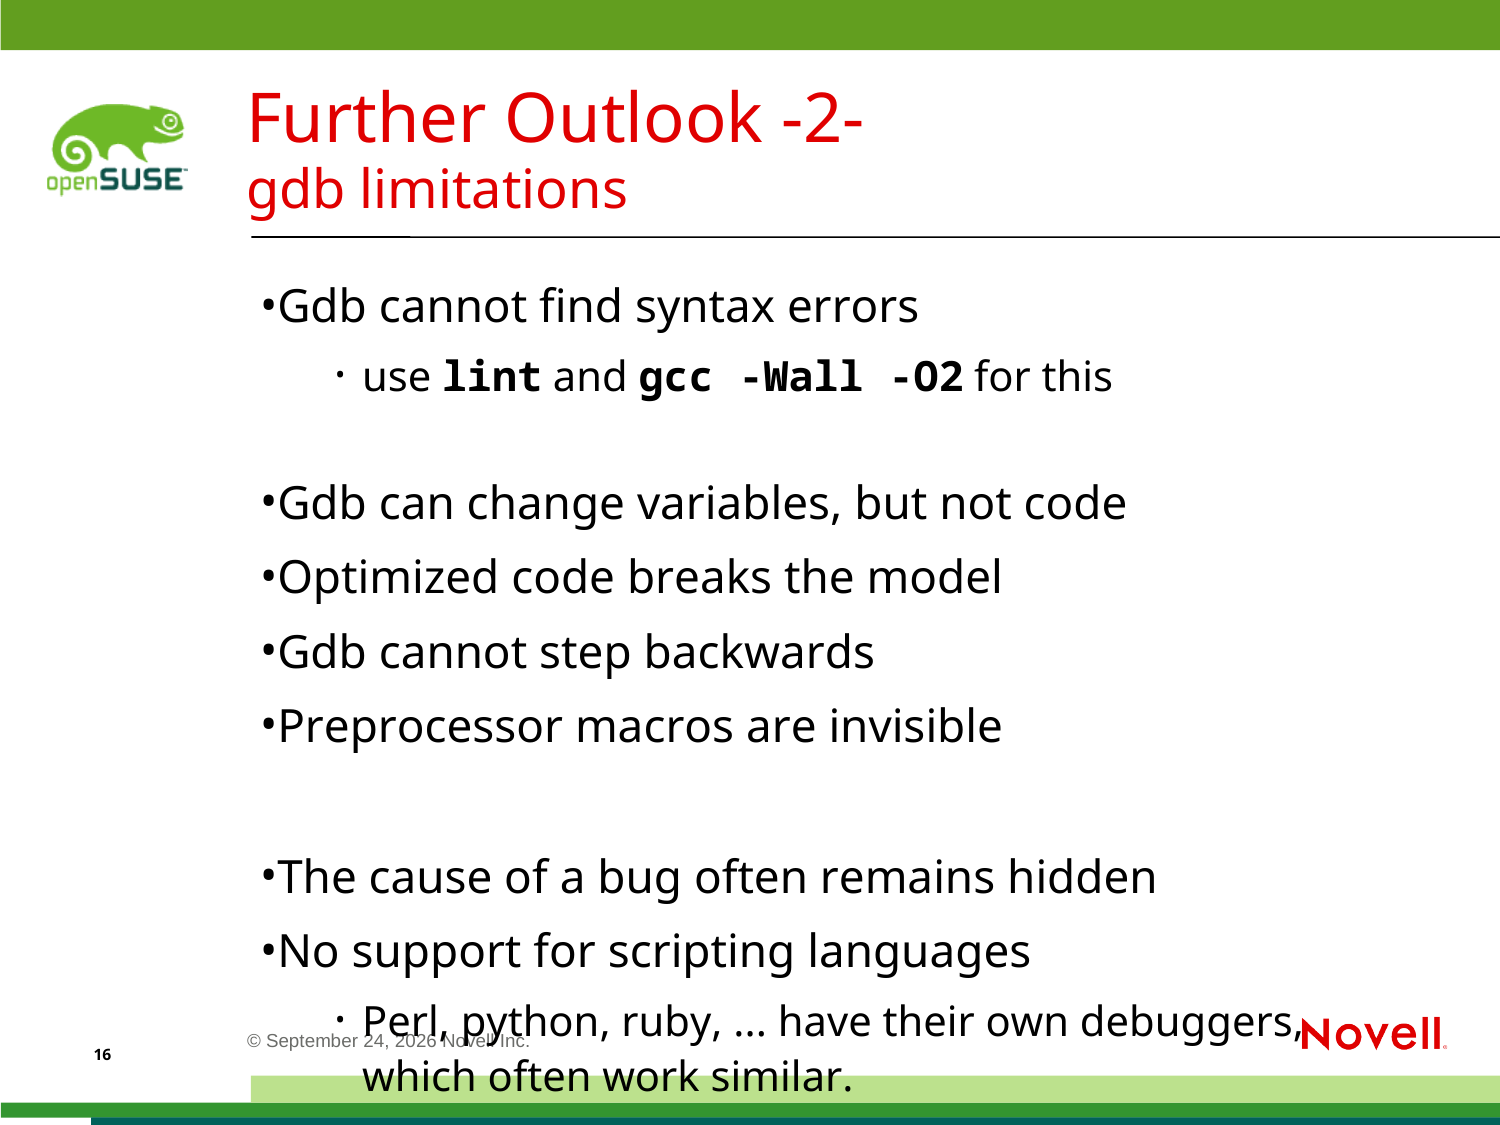

# Further Outlook -2- gdb limitations
Gdb cannot find syntax errors
use lint and gcc -Wall -O2 for this
Gdb can change variables, but not code
Optimized code breaks the model
Gdb cannot step backwards
Preprocessor macros are invisible
The cause of a bug often remains hidden
No support for scripting languages
Perl, python, ruby, ... have their own debuggers, which often work similar.